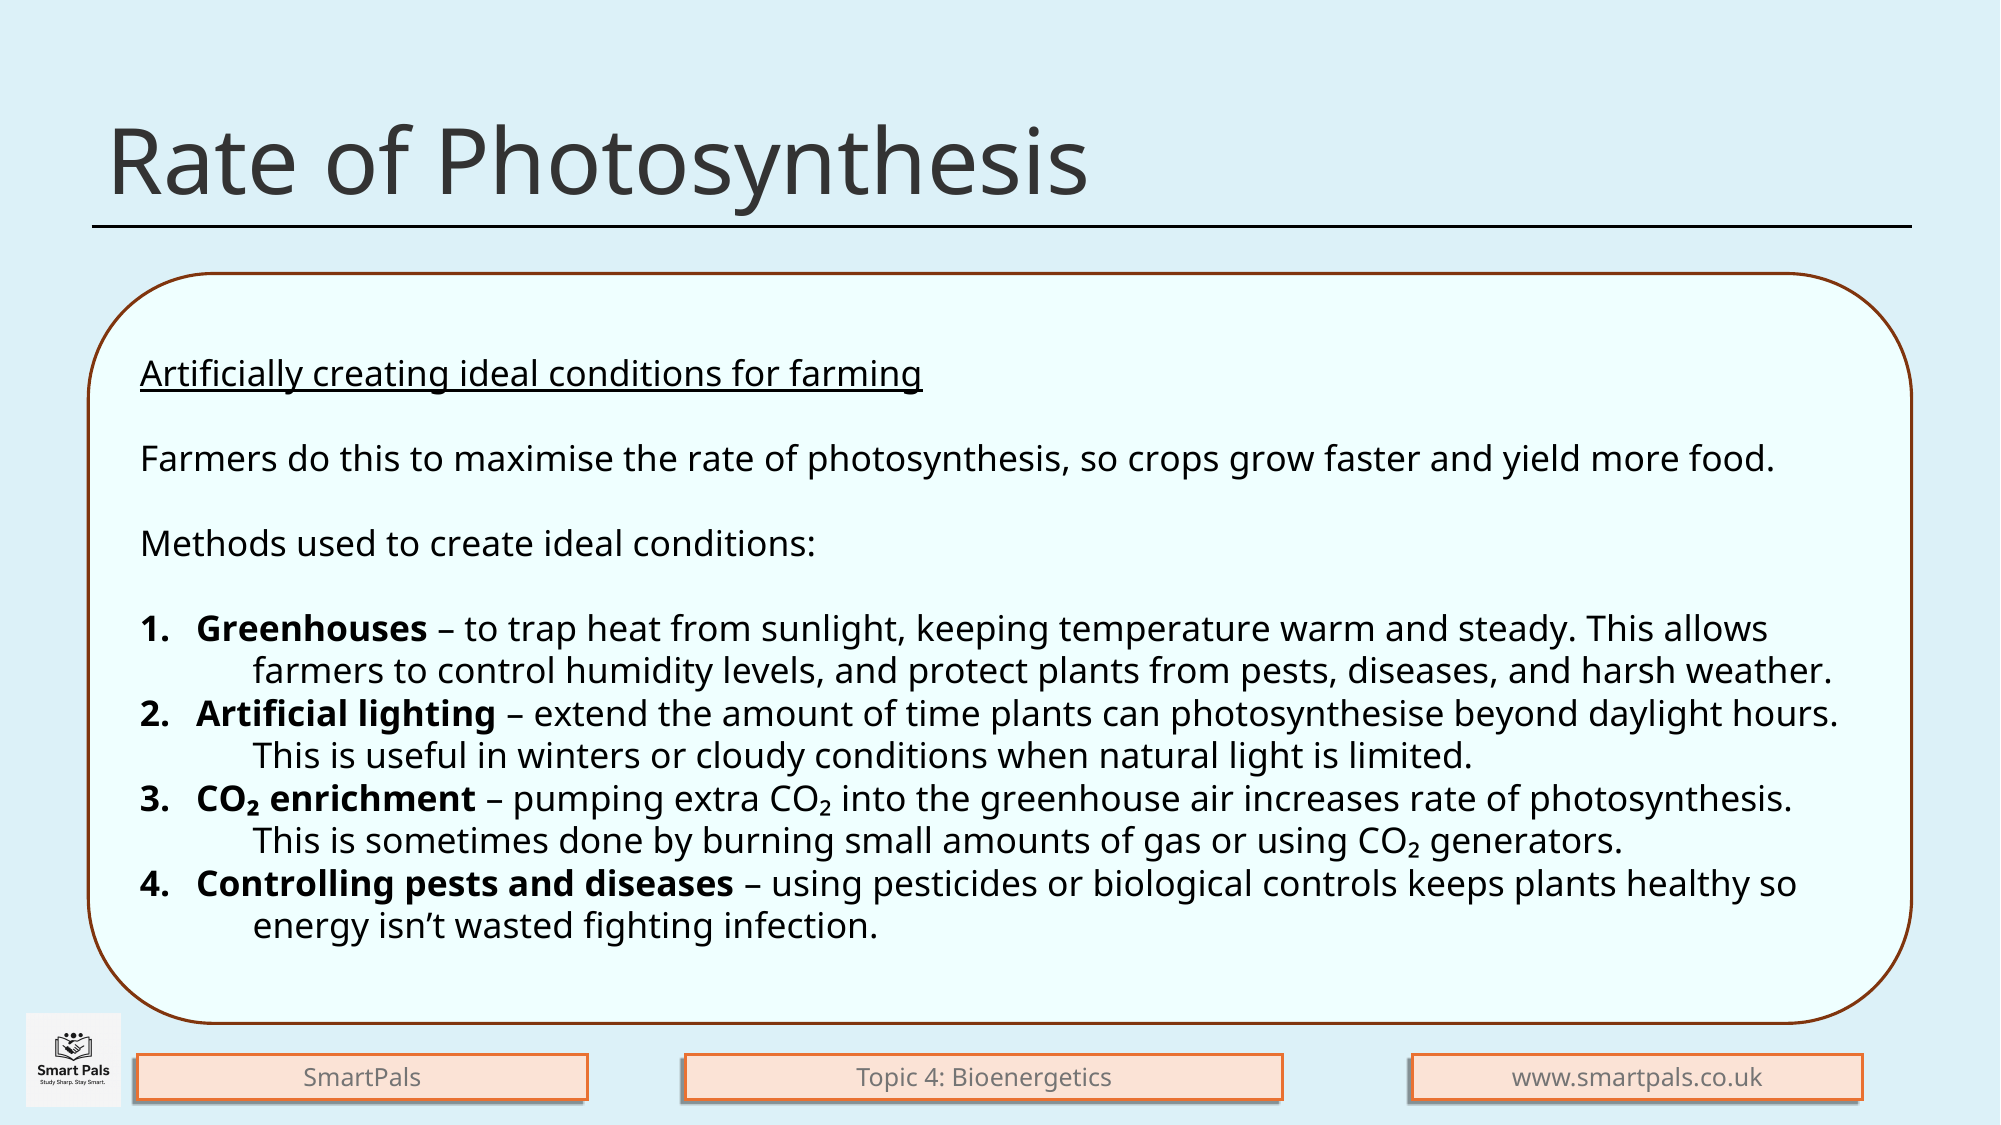

# Rate of Photosynthesis
Artificially creating ideal conditions for farming
Farmers do this to maximise the rate of photosynthesis, so crops grow faster and yield more food.
Methods used to create ideal conditions:
Greenhouses – to trap heat from sunlight, keeping temperature warm and steady. This allows farmers to control humidity levels, and protect plants from pests, diseases, and harsh weather.
Artificial lighting – extend the amount of time plants can photosynthesise beyond daylight hours. This is useful in winters or cloudy conditions when natural light is limited.
CO₂ enrichment – pumping extra CO₂ into the greenhouse air increases rate of photosynthesis. This is sometimes done by burning small amounts of gas or using CO₂ generators.
Controlling pests and diseases – using pesticides or biological controls keeps plants healthy so energy isn’t wasted fighting infection.